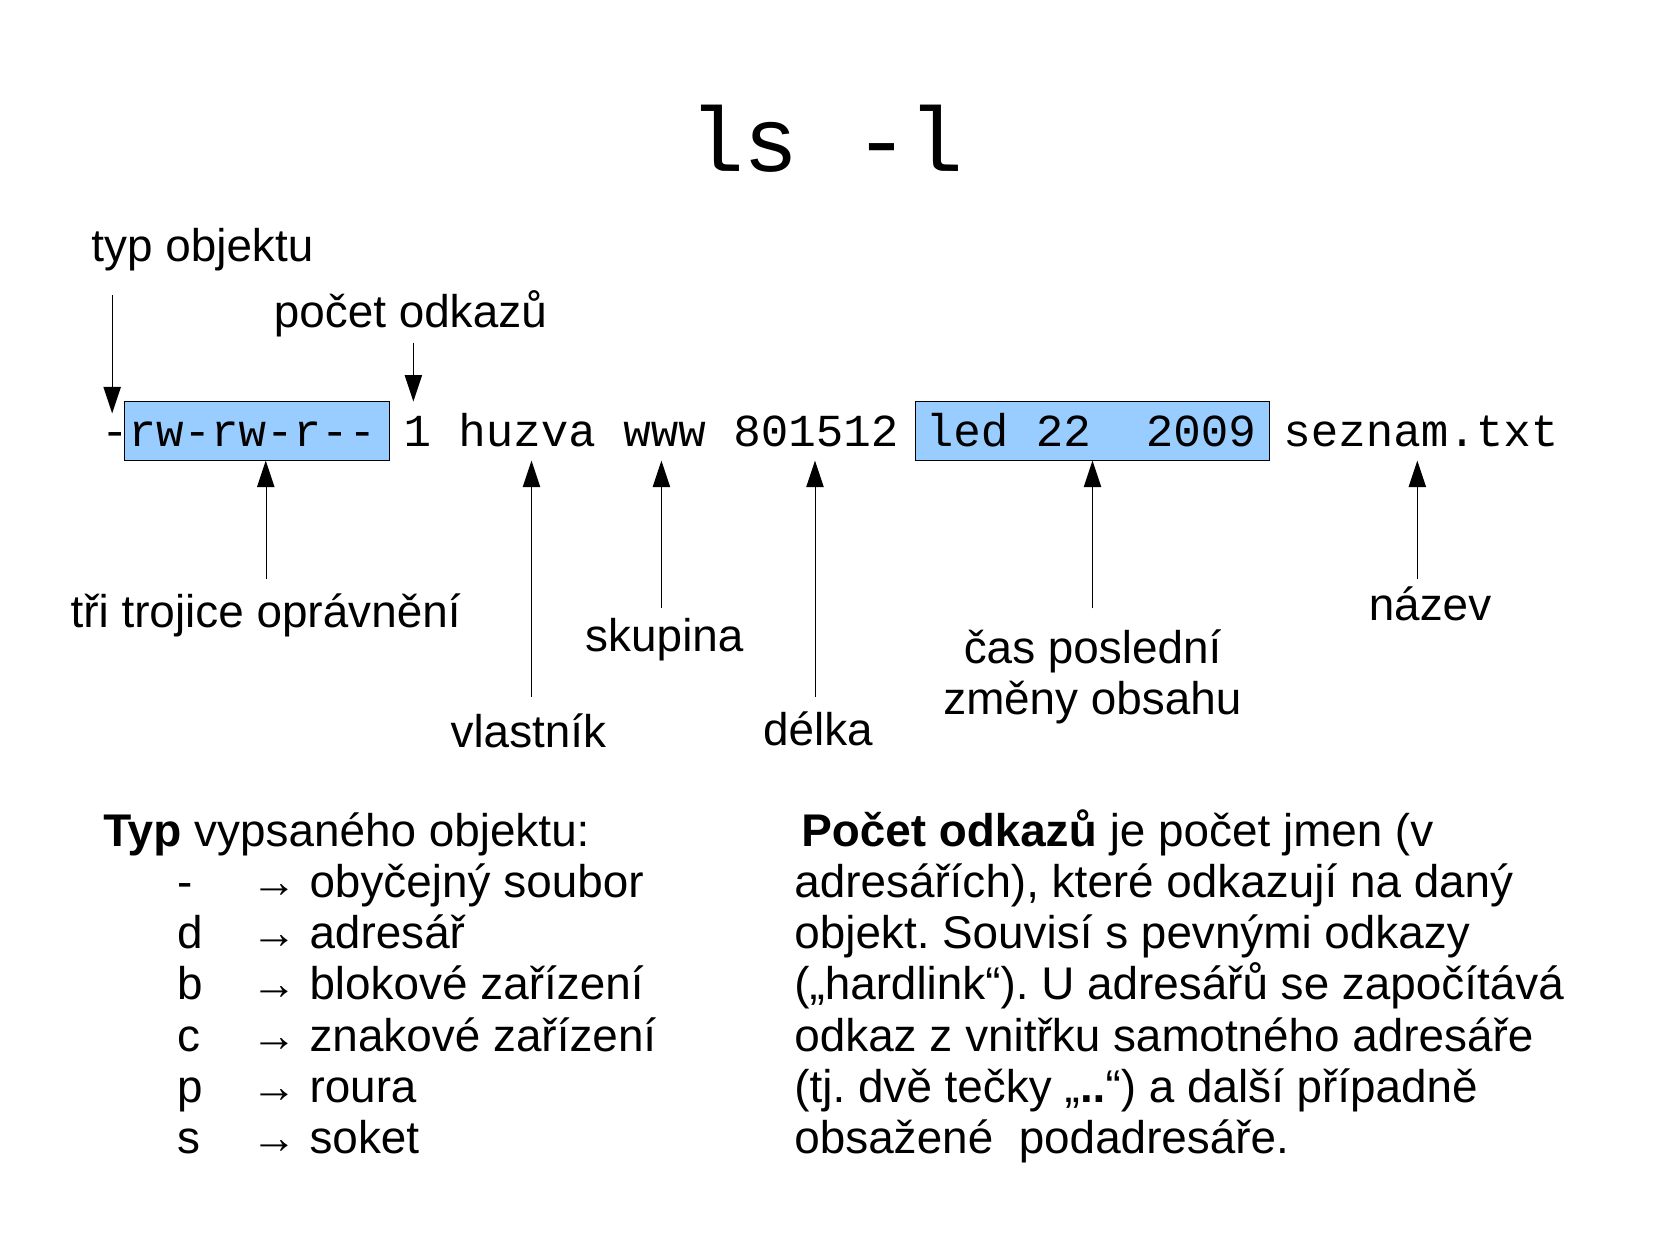

# ls -l
typ objektu
počet odkazů
-rw-rw-r-- 1 huzva www 801512 led 22 2009 seznam.txt
název
tři trojice oprávnění
skupina
čas poslední změny obsahu
délka
vlastník
Typ vypsaného objektu:
	- 	→ obyčejný soubor
	d 	→ adresář
	b	→ blokové zařízení
	c	→ znakové zařízení
	p	→ roura
	s	→ soket
Počet odkazů je počet jmen (v adresářích), které odkazují na daný objekt. Souvisí s pevnými odkazy („hardlink“). U adresářů se započítává odkaz z vnitřku samotného adresáře (tj. dvě tečky „..“) a další případně obsažené podadresáře.